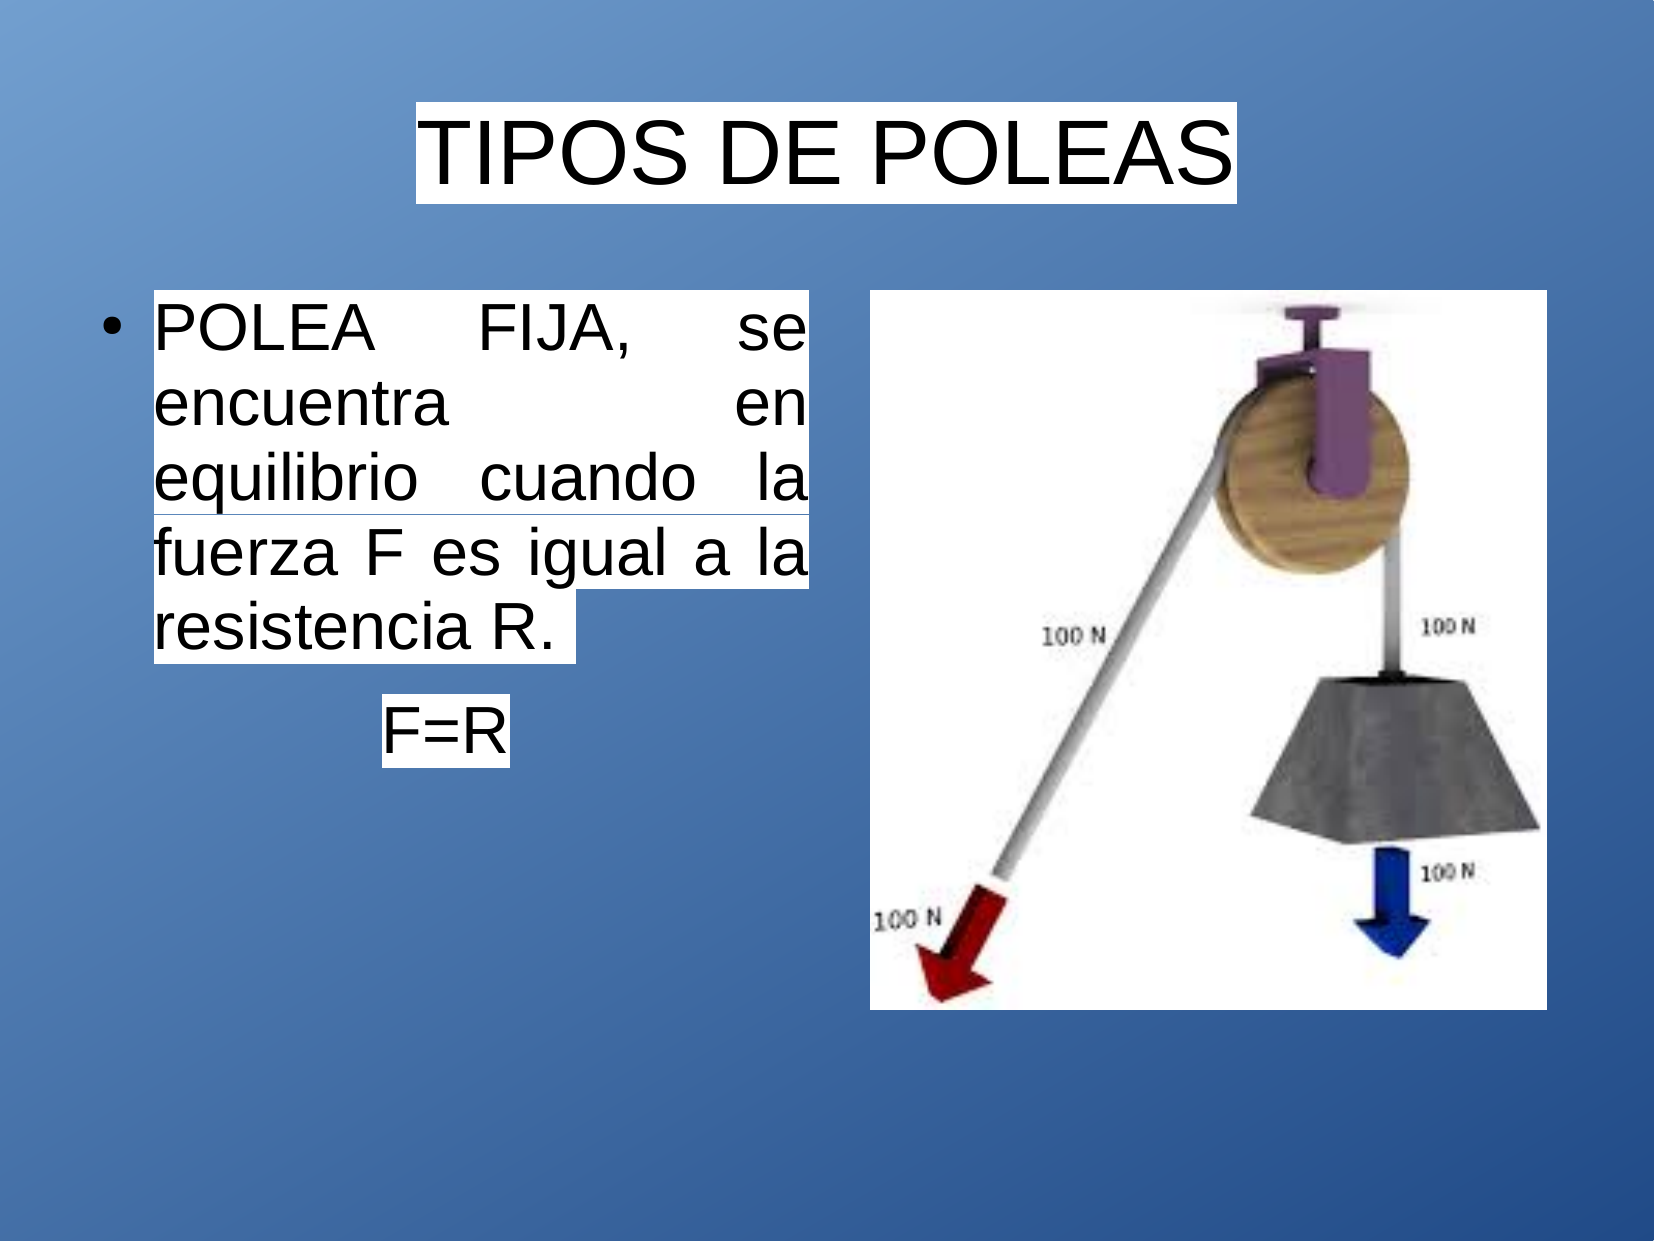

# TIPOS DE POLEAS
POLEA FIJA, se encuentra en equilibrio cuando la fuerza F es igual a la resistencia R.
F=R